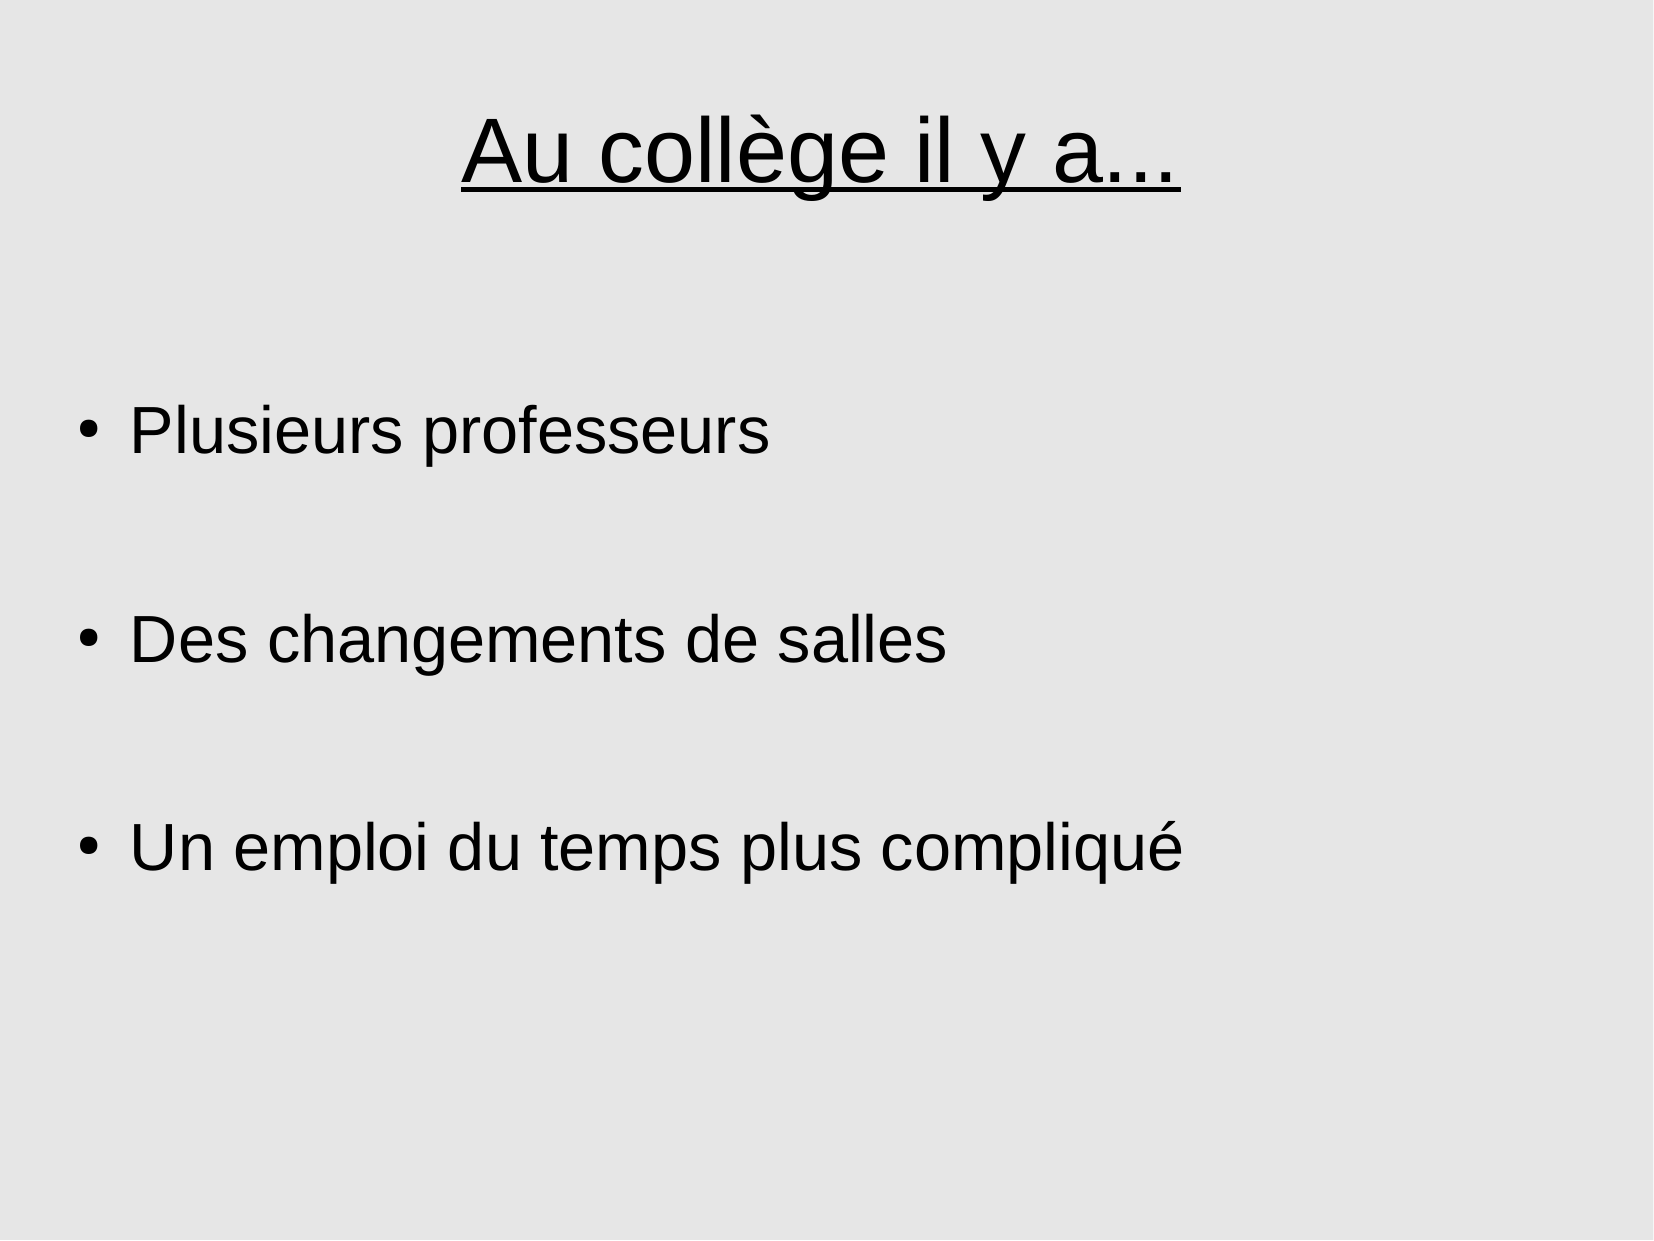

# Au collège il y a...
Plusieurs professeurs
Des changements de salles
Un emploi du temps plus compliqué